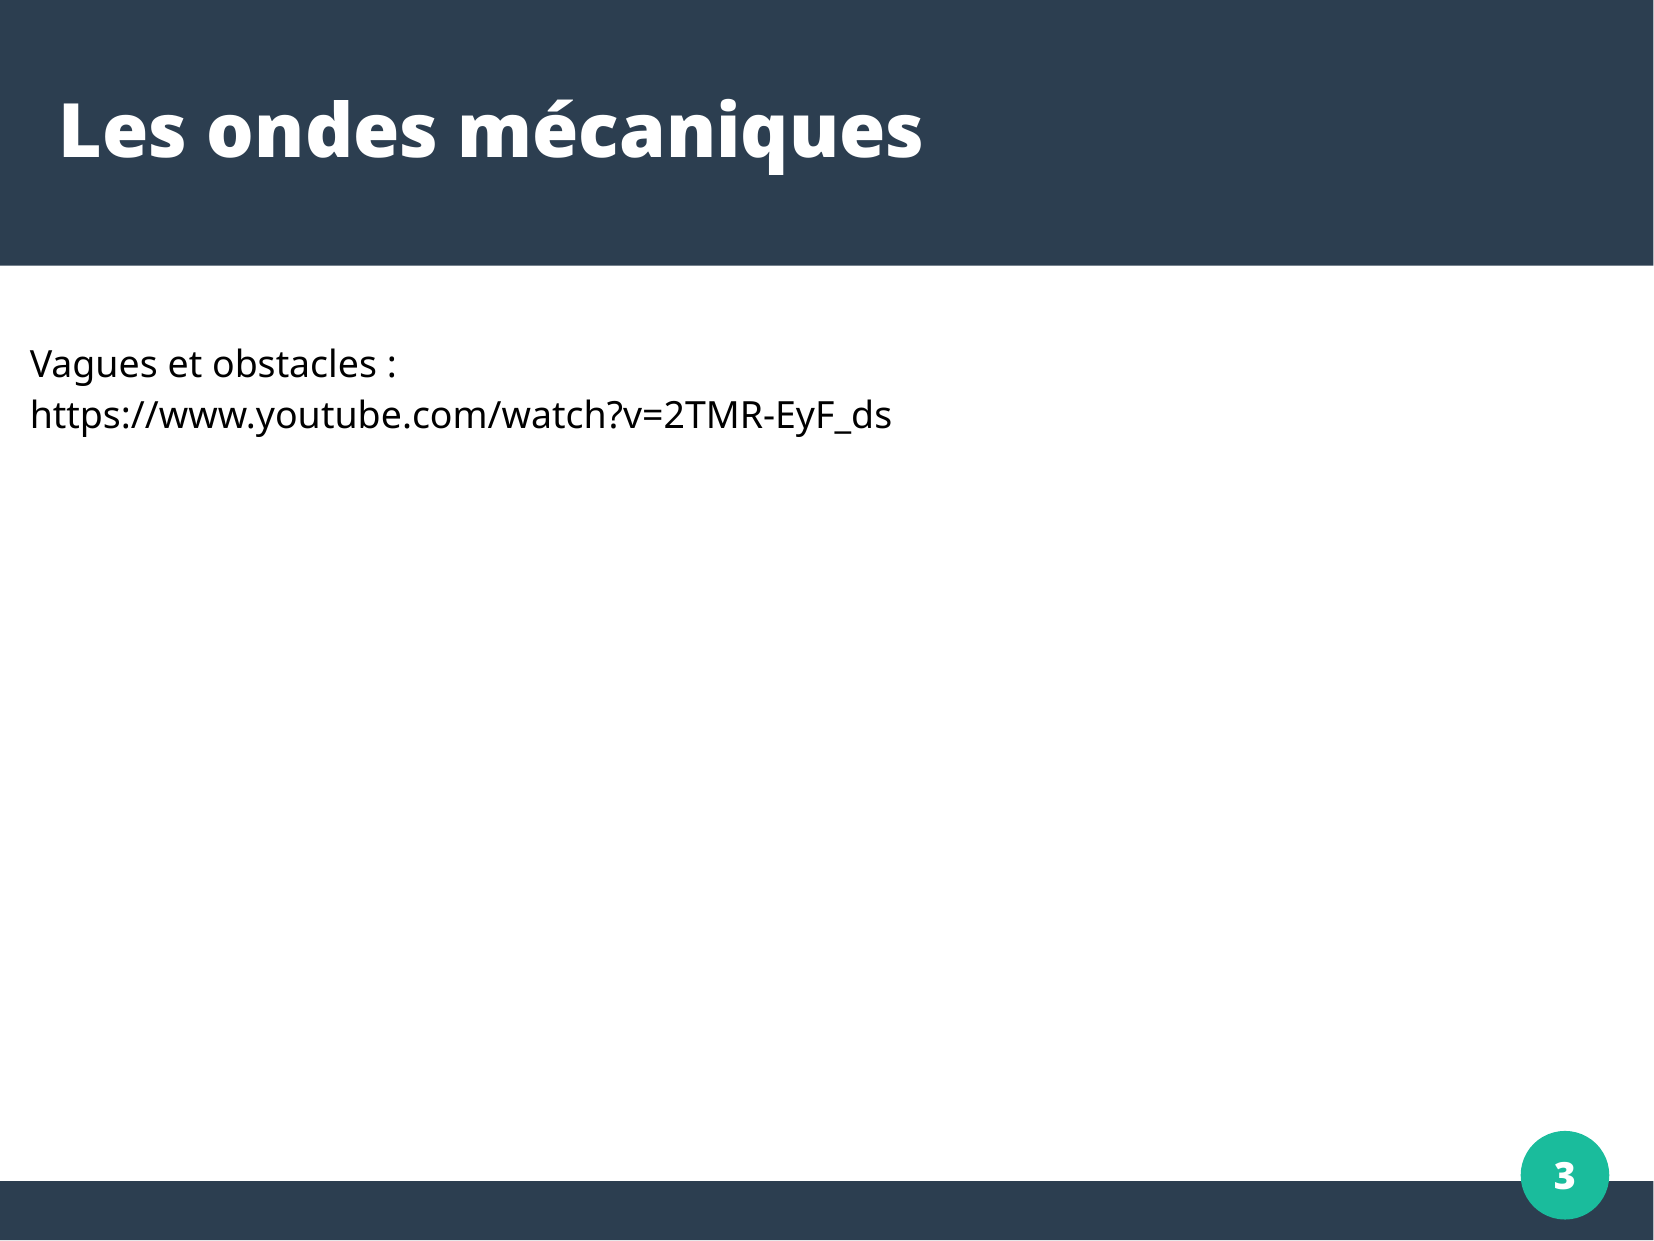

# Les ondes mécaniques
Vagues et obstacles :
https://www.youtube.com/watch?v=2TMR-EyF_ds
3